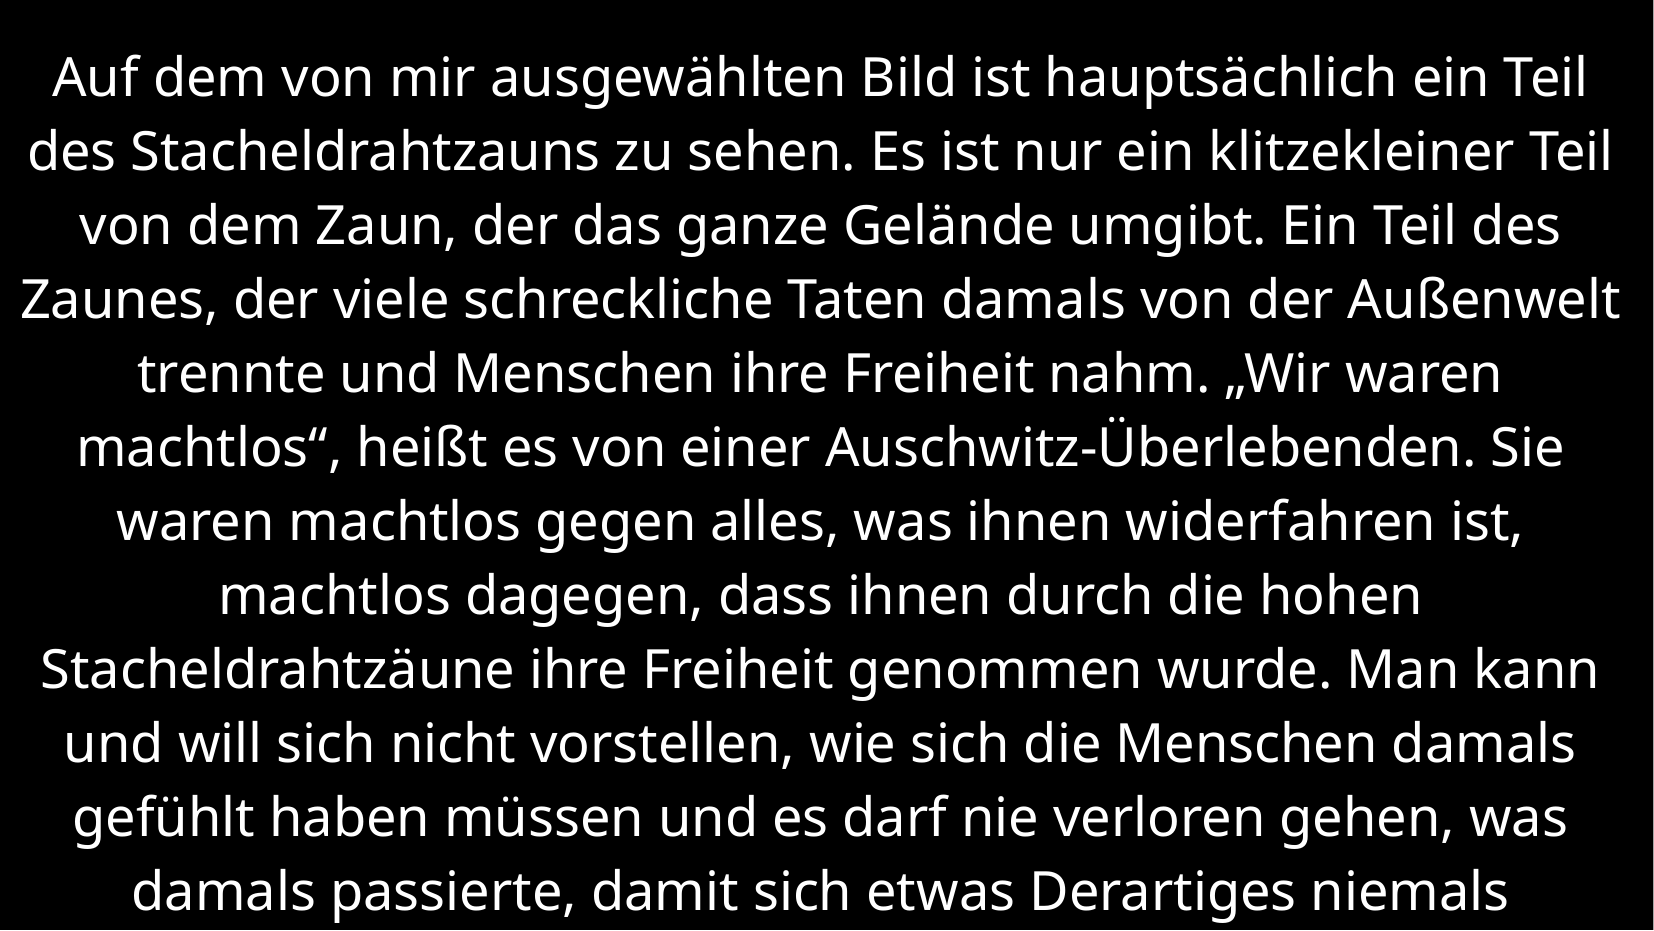

Auf dem von mir ausgewählten Bild ist hauptsächlich ein Teil des Stacheldrahtzauns zu sehen. Es ist nur ein klitzekleiner Teil von dem Zaun, der das ganze Gelände umgibt. Ein Teil des Zaunes, der viele schreckliche Taten damals von der Außenwelt trennte und Menschen ihre Freiheit nahm. „Wir waren machtlos“, heißt es von einer Auschwitz-Überlebenden. Sie waren machtlos gegen alles, was ihnen widerfahren ist, machtlos dagegen, dass ihnen durch die hohen Stacheldrahtzäune ihre Freiheit genommen wurde. Man kann und will sich nicht vorstellen, wie sich die Menschen damals gefühlt haben müssen und es darf nie verloren gehen, was damals passierte, damit sich etwas Derartiges niemals wiederholt.